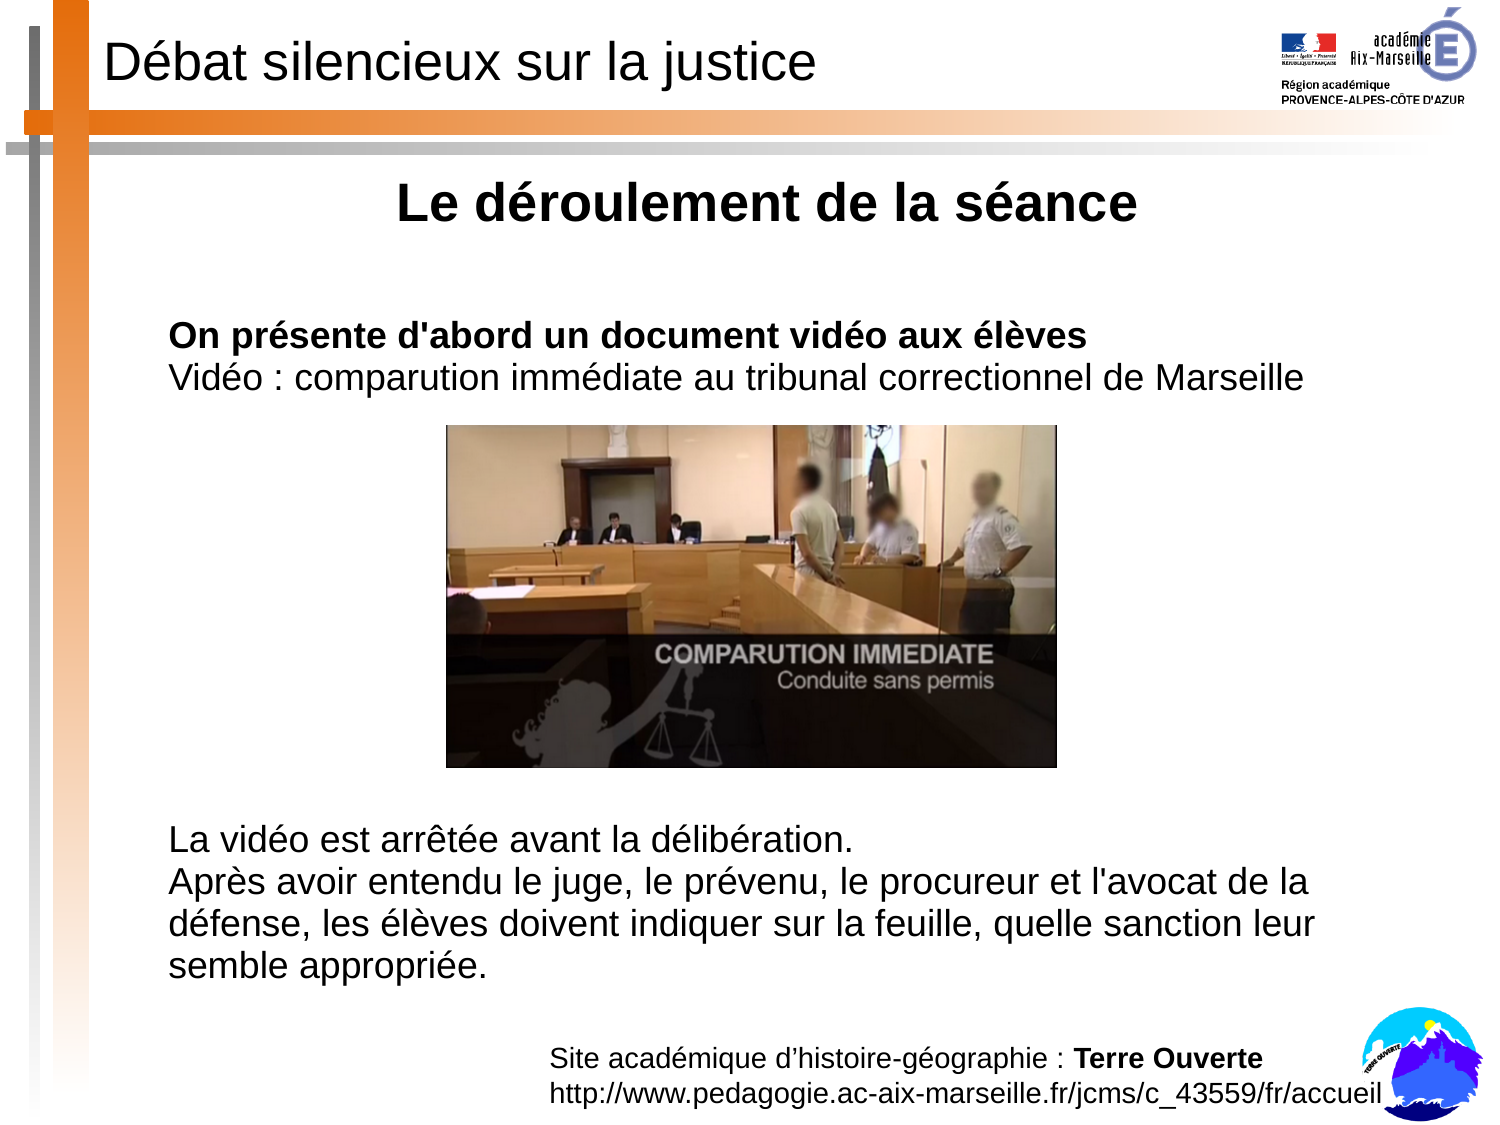

Débat silencieux sur la justice
Le déroulement de la séance
On présente d'abord un document vidéo aux élèves
Vidéo : comparution immédiate au tribunal correctionnel de Marseille
La vidéo est arrêtée avant la délibération.
Après avoir entendu le juge, le prévenu, le procureur et l'avocat de la défense, les élèves doivent indiquer sur la feuille, quelle sanction leur semble appropriée.
Site académique d’histoire-géographie : Terre Ouverte
http://www.pedagogie.ac-aix-marseille.fr/jcms/c_43559/fr/accueil